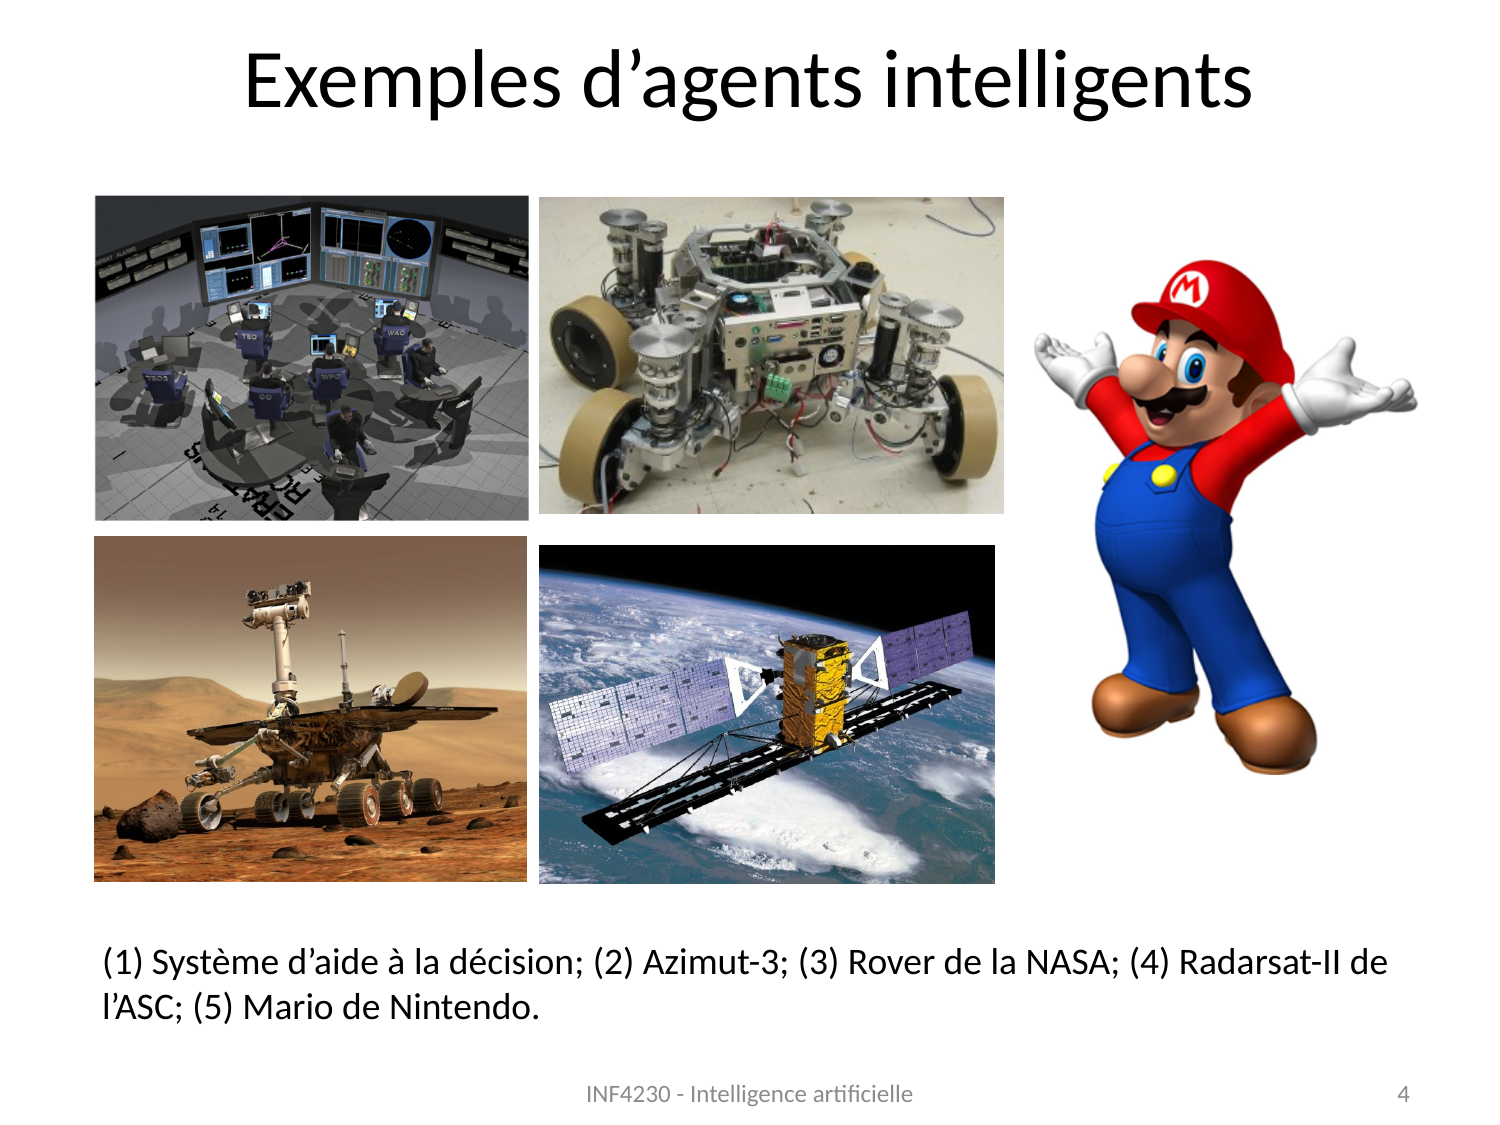

# Exemples d’agents intelligents
 Système d’aide à la décision; (2) Azimut-3; (3) Rover de la NASA; (4) Radarsat-II de l’ASC; (5) Mario de Nintendo.
INF4230 - Intelligence artificielle